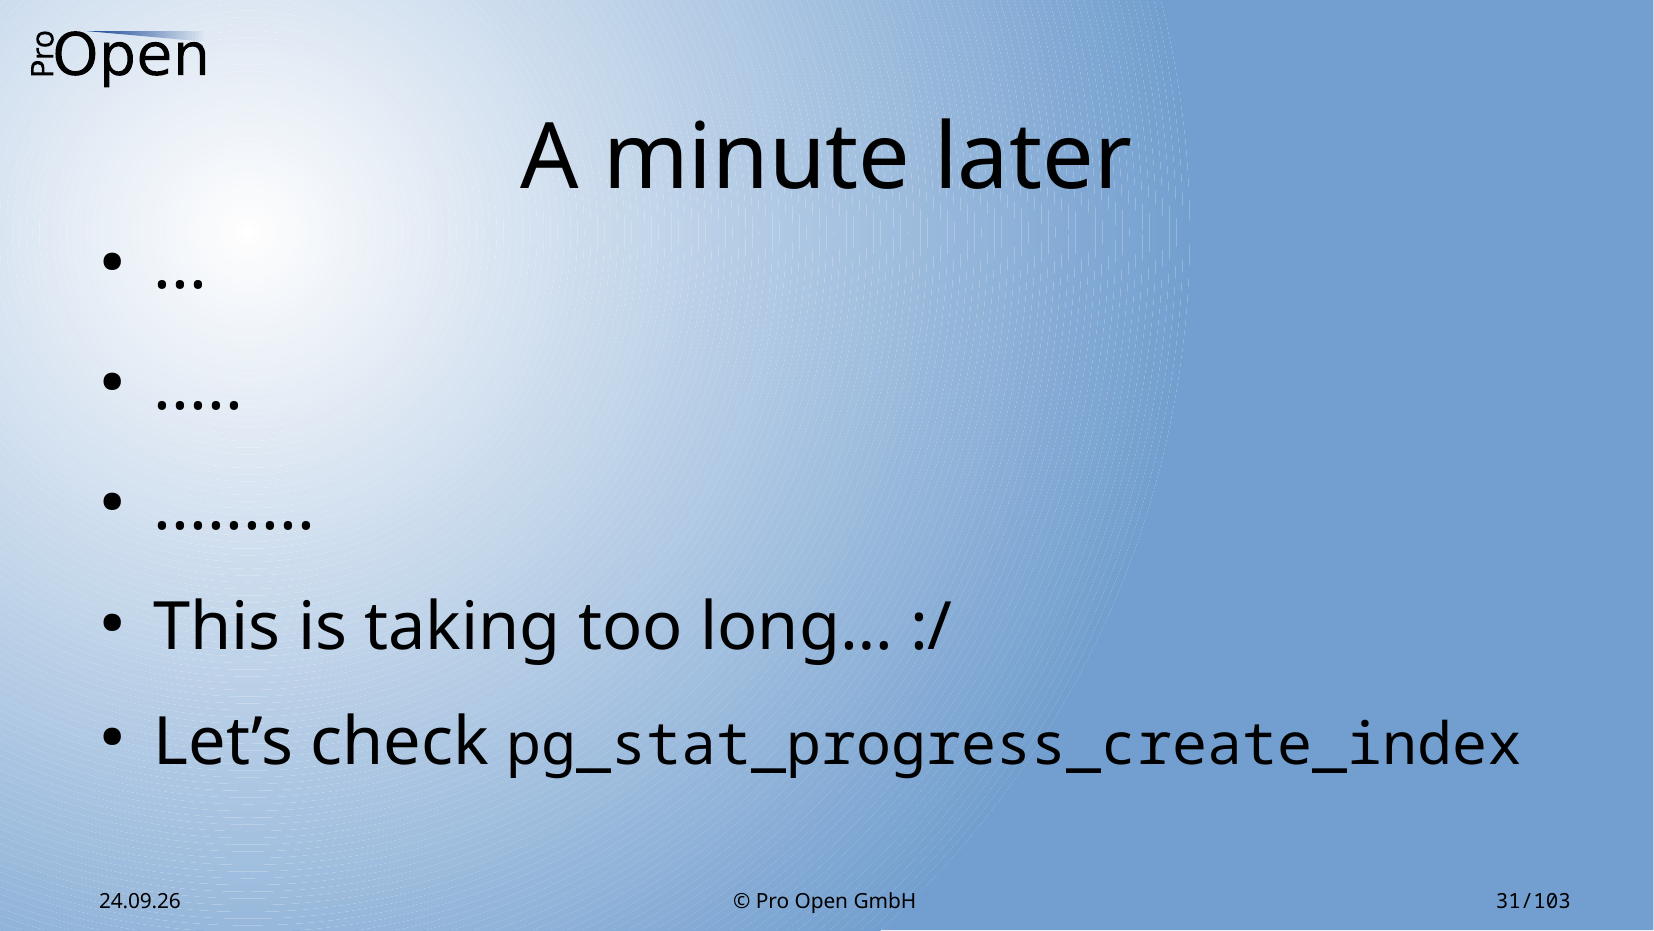

# A minute later
...
.....
.........
This is taking too long… :/
Let’s check pg_stat_progress_create_index
© Pro Open GmbH
31